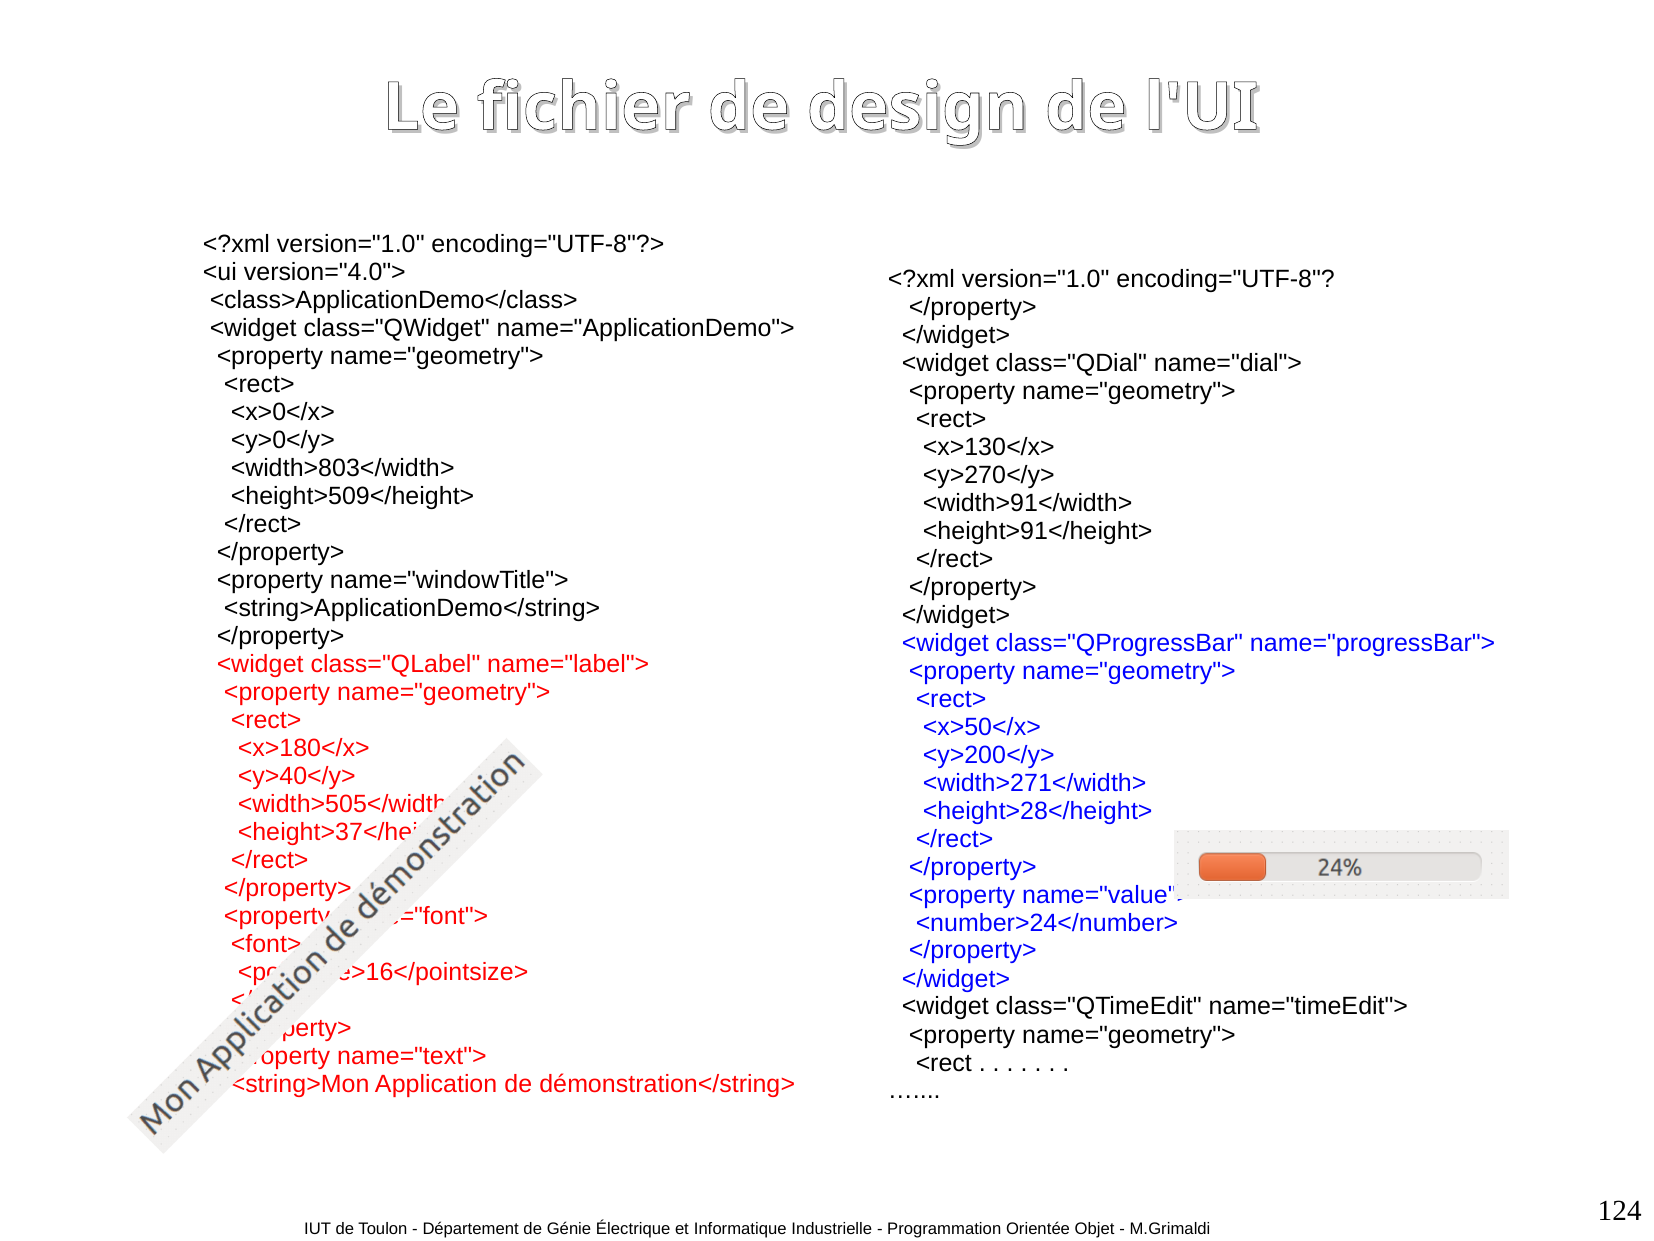

# Le fichier de design de l'UI
<?xml version="1.0" encoding="UTF-8"?>
<ui version="4.0">
 <class>ApplicationDemo</class>
 <widget class="QWidget" name="ApplicationDemo">
 <property name="geometry">
 <rect>
 <x>0</x>
 <y>0</y>
 <width>803</width>
 <height>509</height>
 </rect>
 </property>
 <property name="windowTitle">
 <string>ApplicationDemo</string>
 </property>
 <widget class="QLabel" name="label">
 <property name="geometry">
 <rect>
 <x>180</x>
 <y>40</y>
 <width>505</width>
 <height>37</height>
 </rect>
 </property>
 <property name="font">
 <font>
 <pointsize>16</pointsize>
 </font>
 </property>
 <property name="text">
 <string>Mon Application de démonstration</string>
<?xml version="1.0" encoding="UTF-8"?
 </property>
 </widget>
 <widget class="QDial" name="dial">
 <property name="geometry">
 <rect>
 <x>130</x>
 <y>270</y>
 <width>91</width>
 <height>91</height>
 </rect>
 </property>
 </widget>
 <widget class="QProgressBar" name="progressBar">
 <property name="geometry">
 <rect>
 <x>50</x>
 <y>200</y>
 <width>271</width>
 <height>28</height>
 </rect>
 </property>
 <property name="value">
 <number>24</number>
 </property>
 </widget>
 <widget class="QTimeEdit" name="timeEdit">
 <property name="geometry">
 <rect . . . . . . .
…....